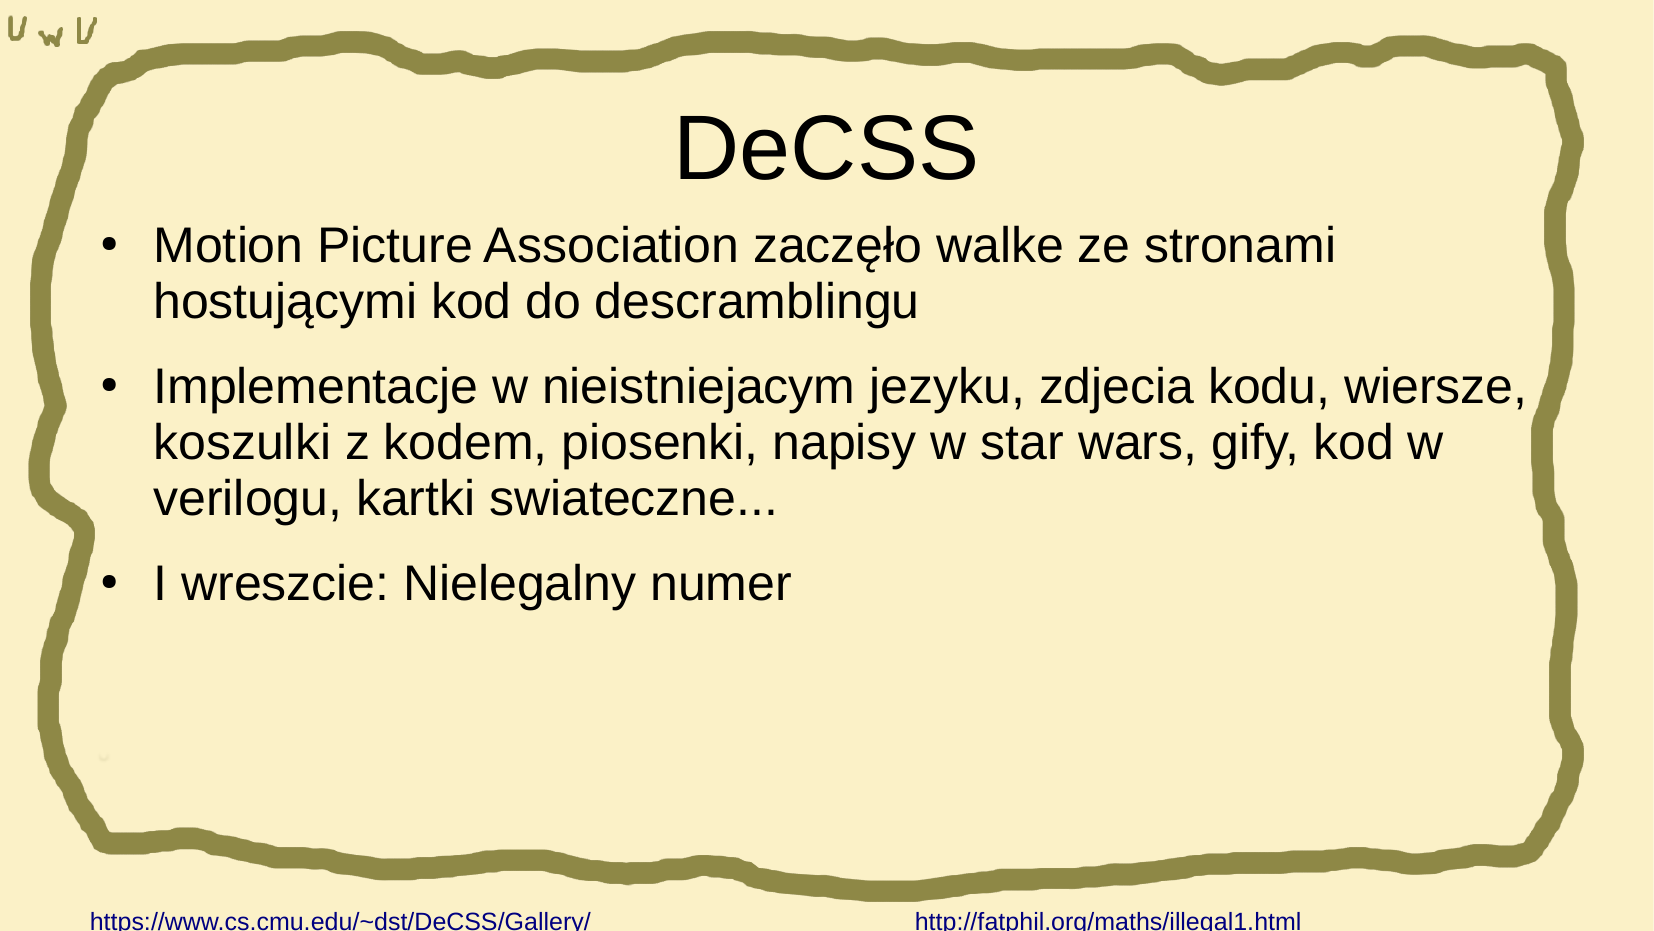

# DeCSS
Motion Picture Association zaczęło walke ze stronami hostującymi kod do descramblingu
Implementacje w nieistniejacym jezyku, zdjecia kodu, wiersze, koszulki z kodem, piosenki, napisy w star wars, gify, kod w verilogu, kartki swiateczne...
I wreszcie: Nielegalny numer
https://www.cs.cmu.edu/~dst/DeCSS/Gallery/
http://fatphil.org/maths/illegal1.html